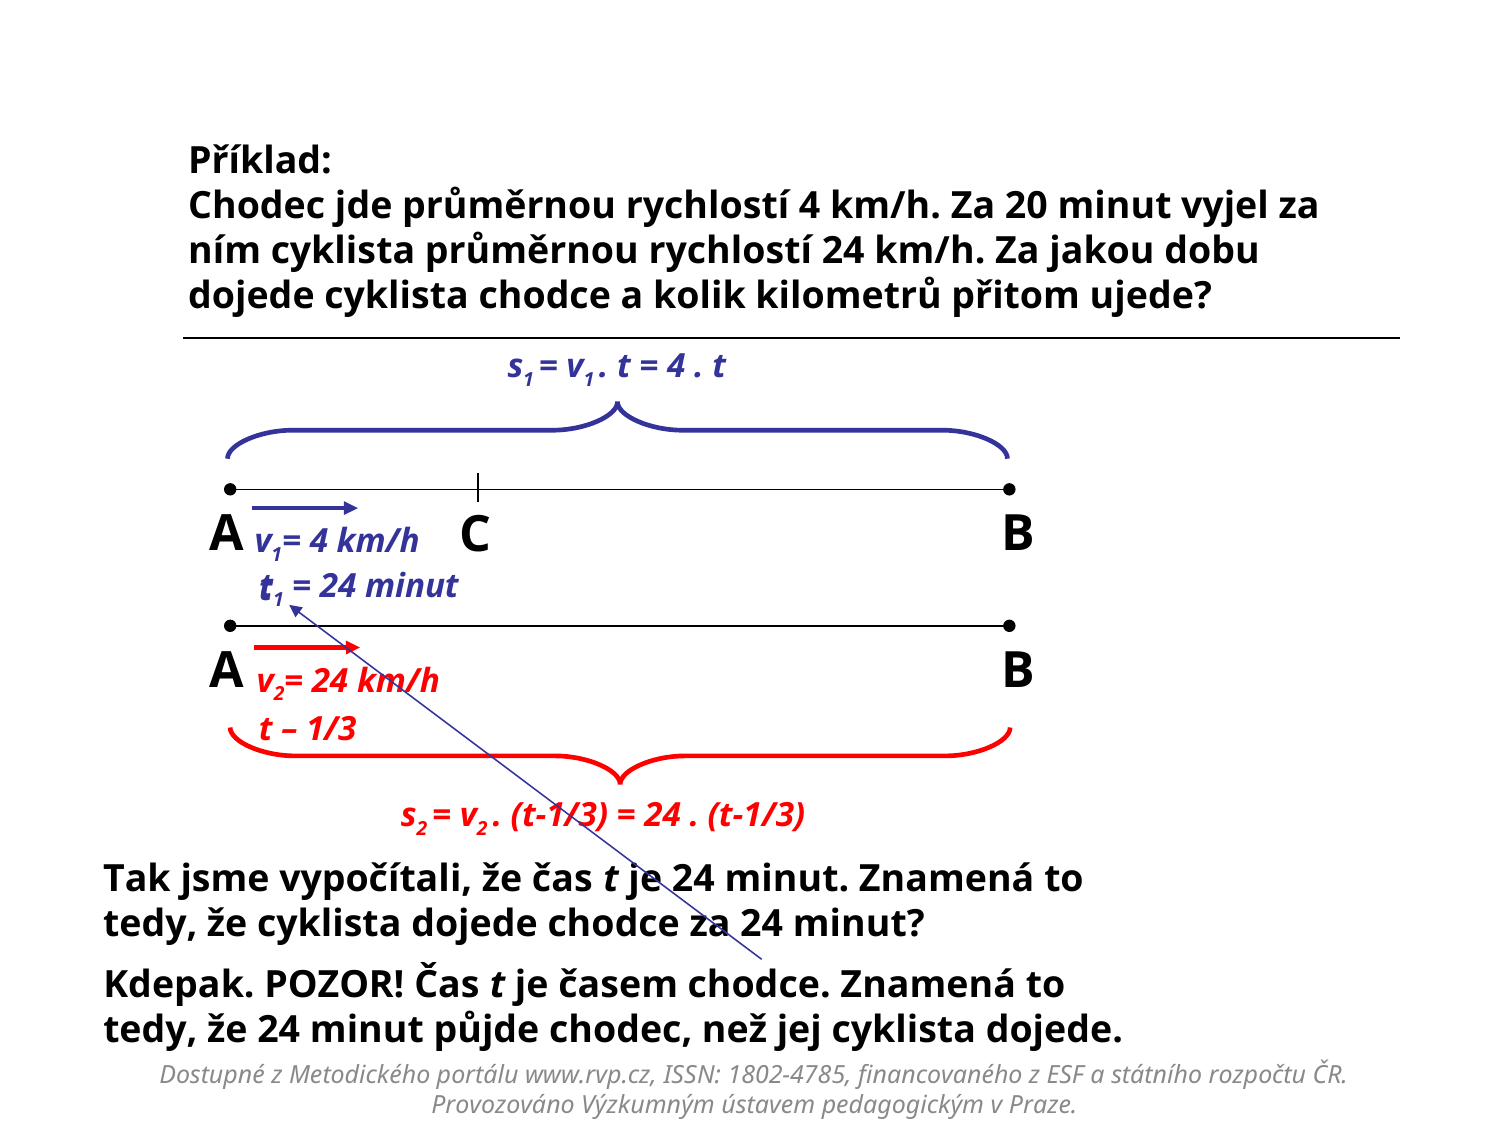

Příklad:
Chodec jde průměrnou rychlostí 4 km/h. Za 20 minut vyjel za ním cyklista průměrnou rychlostí 24 km/h. Za jakou dobu dojede cyklista chodce a kolik kilometrů přitom ujede?
s1 = v1 . t = 4 . t
A
B
C
v1= 4 km/h
t1 = 24 minut
t
A
B
v2= 24 km/h
t – 1/3
s2 = v2 . (t-1/3) = 24 . (t-1/3)
Tak jsme vypočítali, že čas t je 24 minut. Znamená to tedy, že cyklista dojede chodce za 24 minut?
Kdepak. POZOR! Čas t je časem chodce. Znamená to tedy, že 24 minut půjde chodec, než jej cyklista dojede.